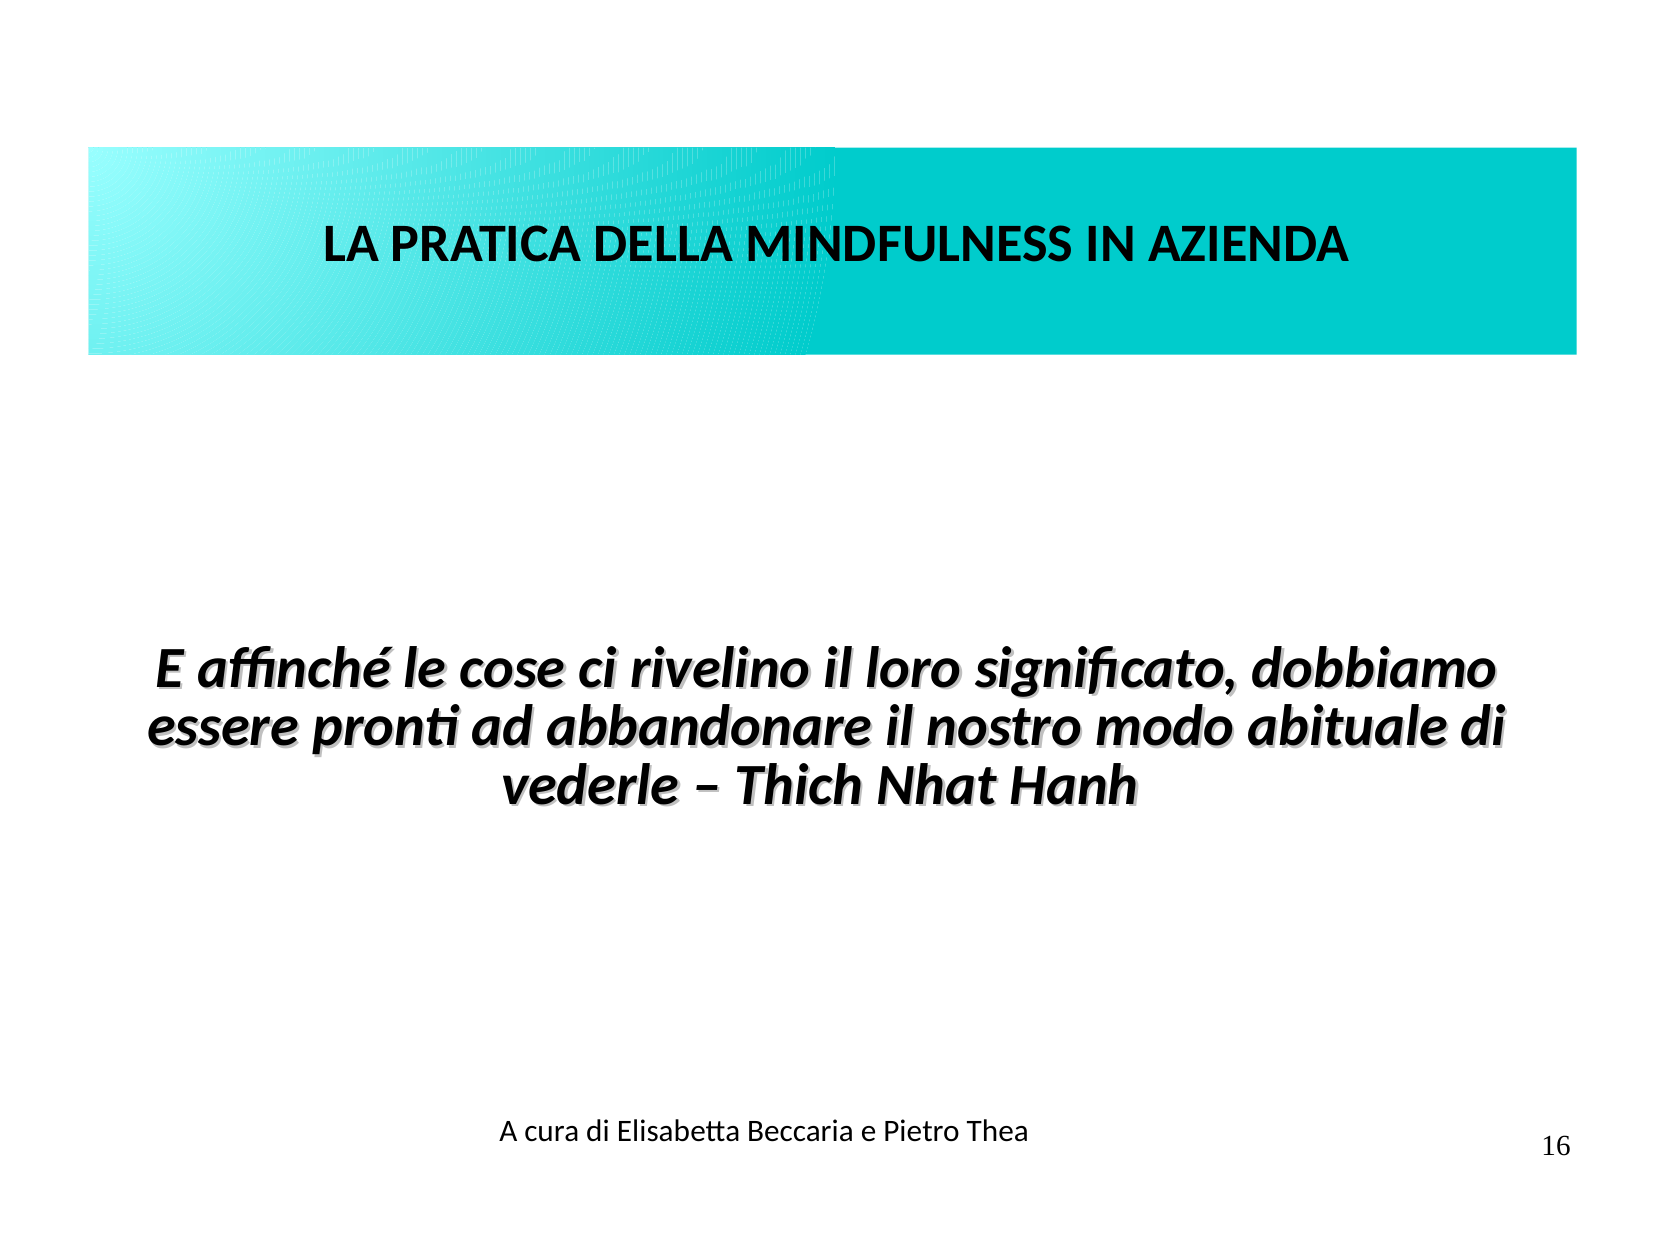

# LA PRATICA DELLA MINDFULNESS IN AZIENDA
E affinché le cose ci rivelino il loro significato, dobbiamo essere pronti ad abbandonare il nostro modo abituale di vederle – Thich Nhat Hanh
A cura di Elisabetta Beccaria e Pietro Thea
16